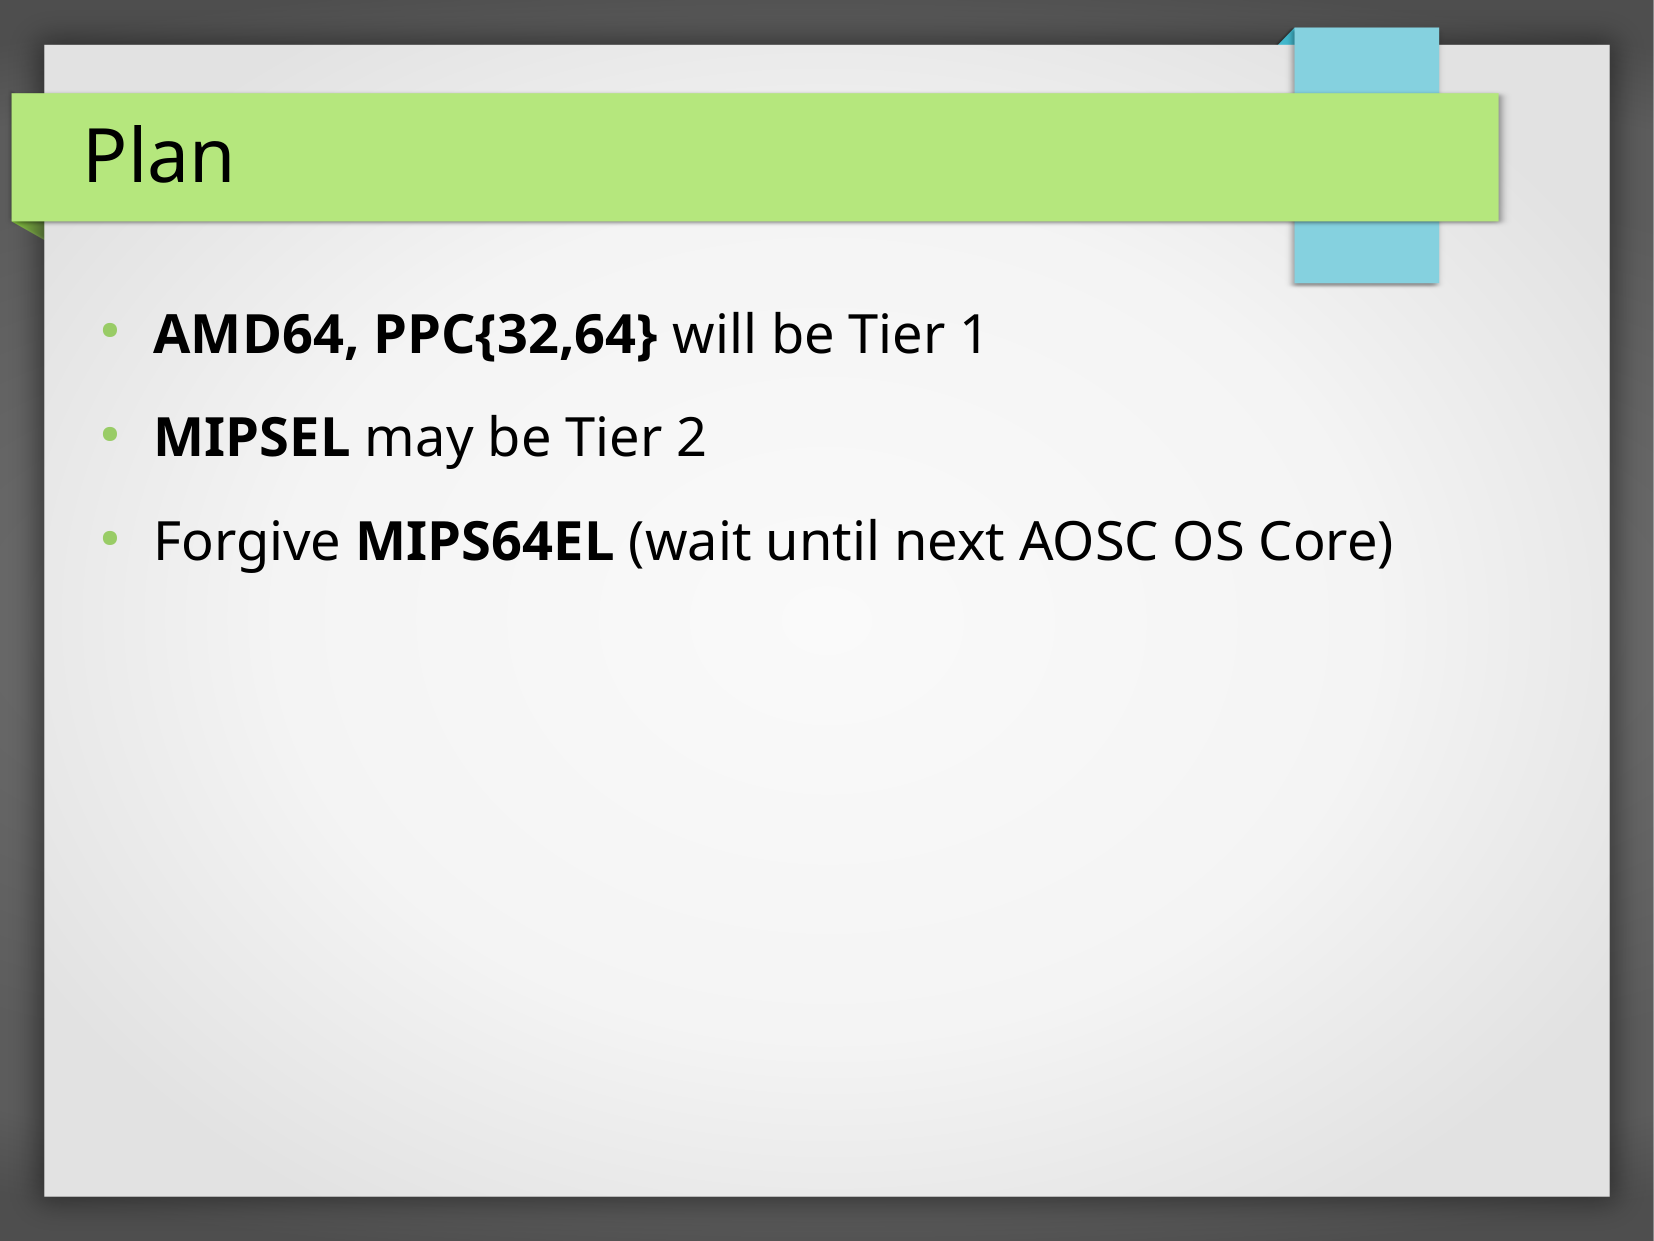

# Plan
AMD64, PPC{32,64} will be Tier 1
MIPSEL may be Tier 2
Forgive MIPS64EL (wait until next AOSC OS Core)